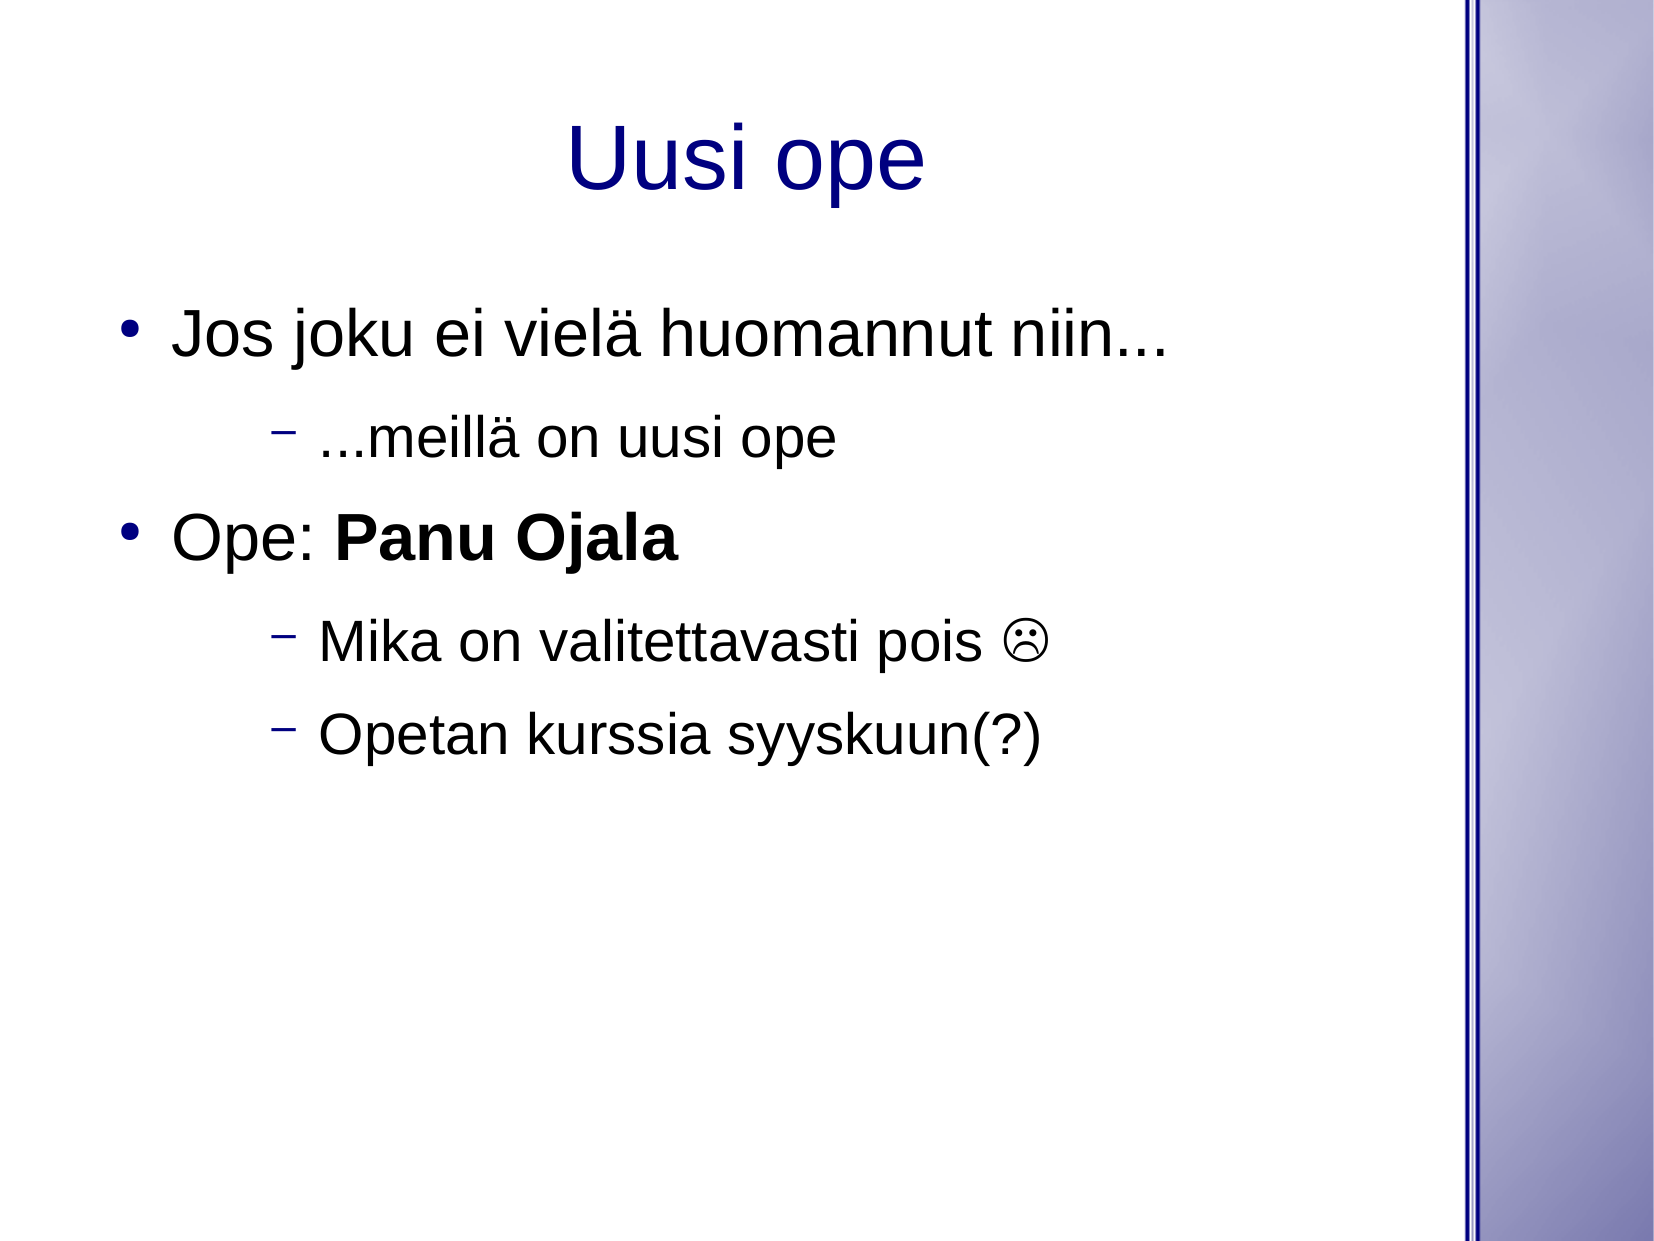

# Uusi ope
Jos joku ei vielä huomannut niin...
...meillä on uusi ope
Ope: Panu Ojala
Mika on valitettavasti pois 
Opetan kurssia syyskuun(?)